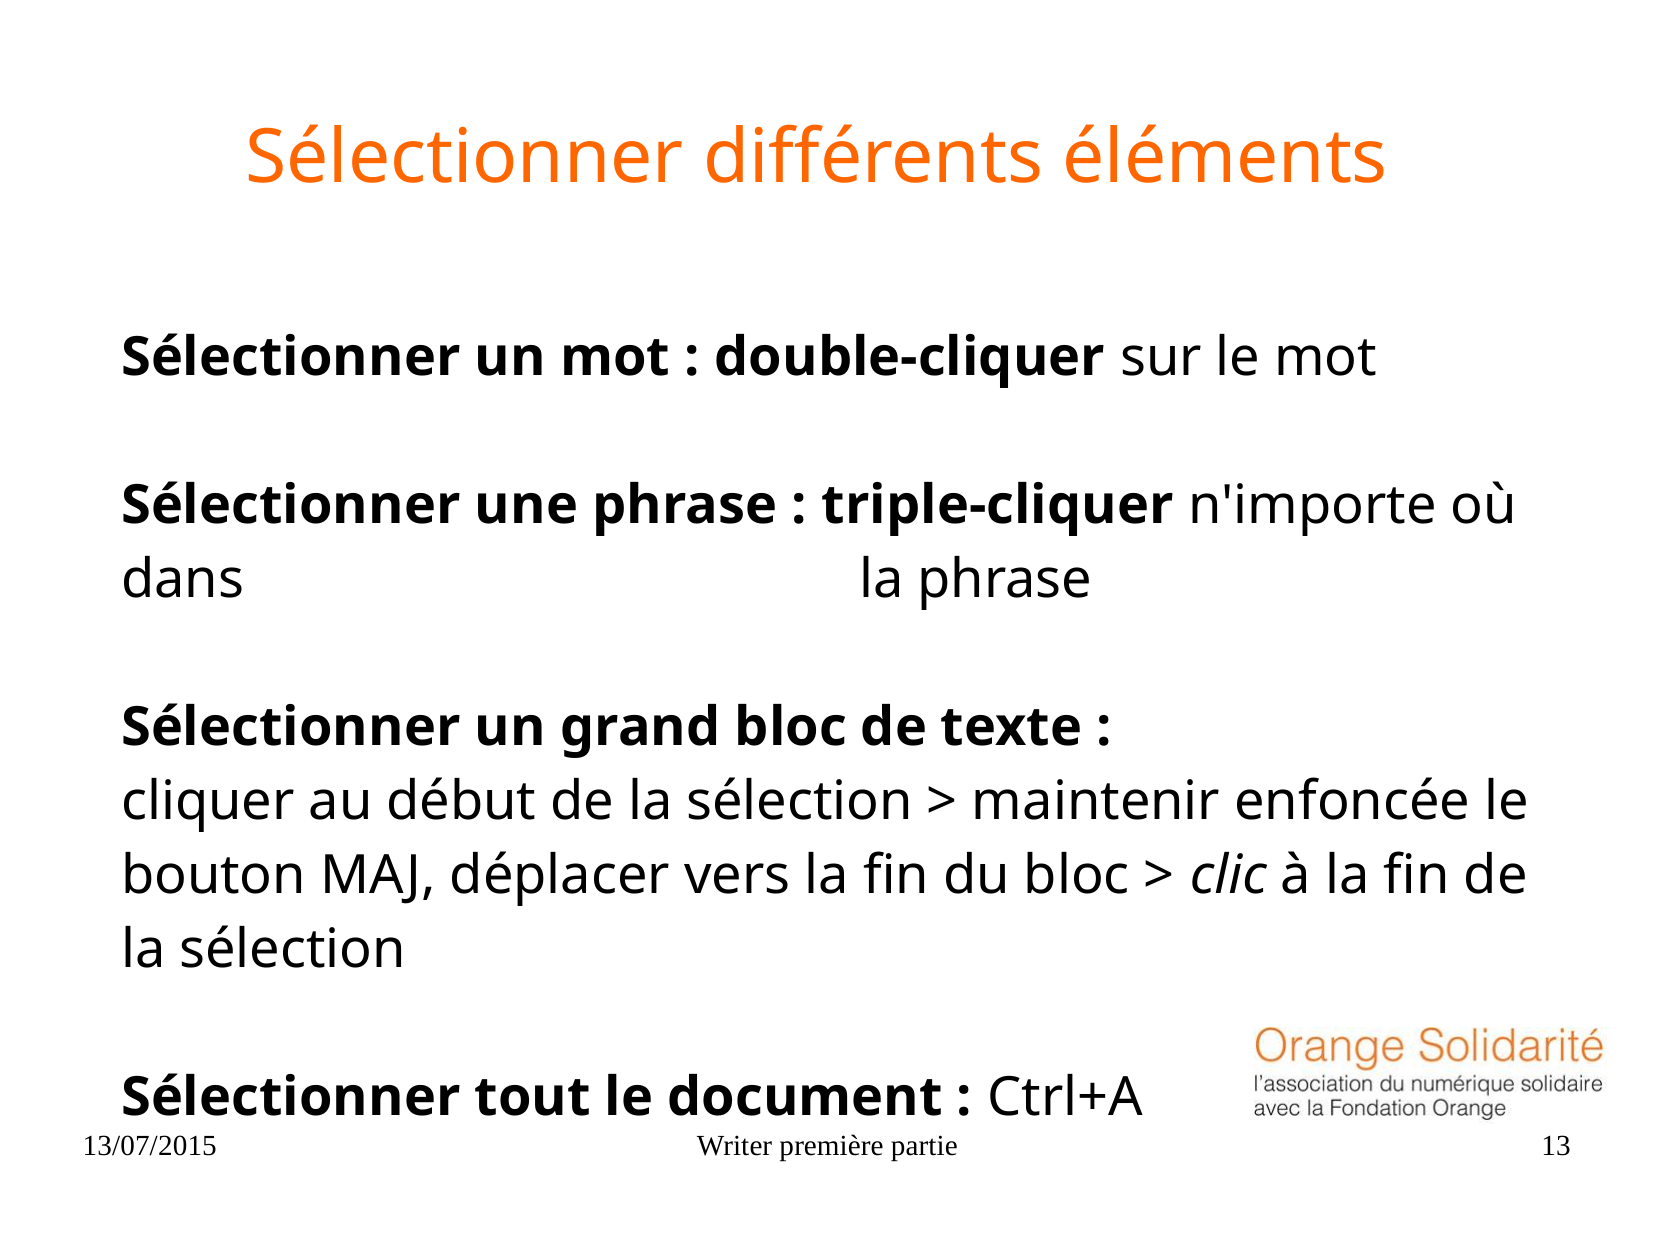

# Sélectionner différents éléments
Sélectionner un mot : double-cliquer sur le mot
Sélectionner une phrase : triple-cliquer n'importe où dans 									la phrase
Sélectionner un grand bloc de texte :
cliquer au début de la sélection > maintenir enfoncée le bouton MAJ, déplacer vers la fin du bloc > clic à la fin de la sélection
Sélectionner tout le document : Ctrl+A
13/07/2015
Writer première partie
13